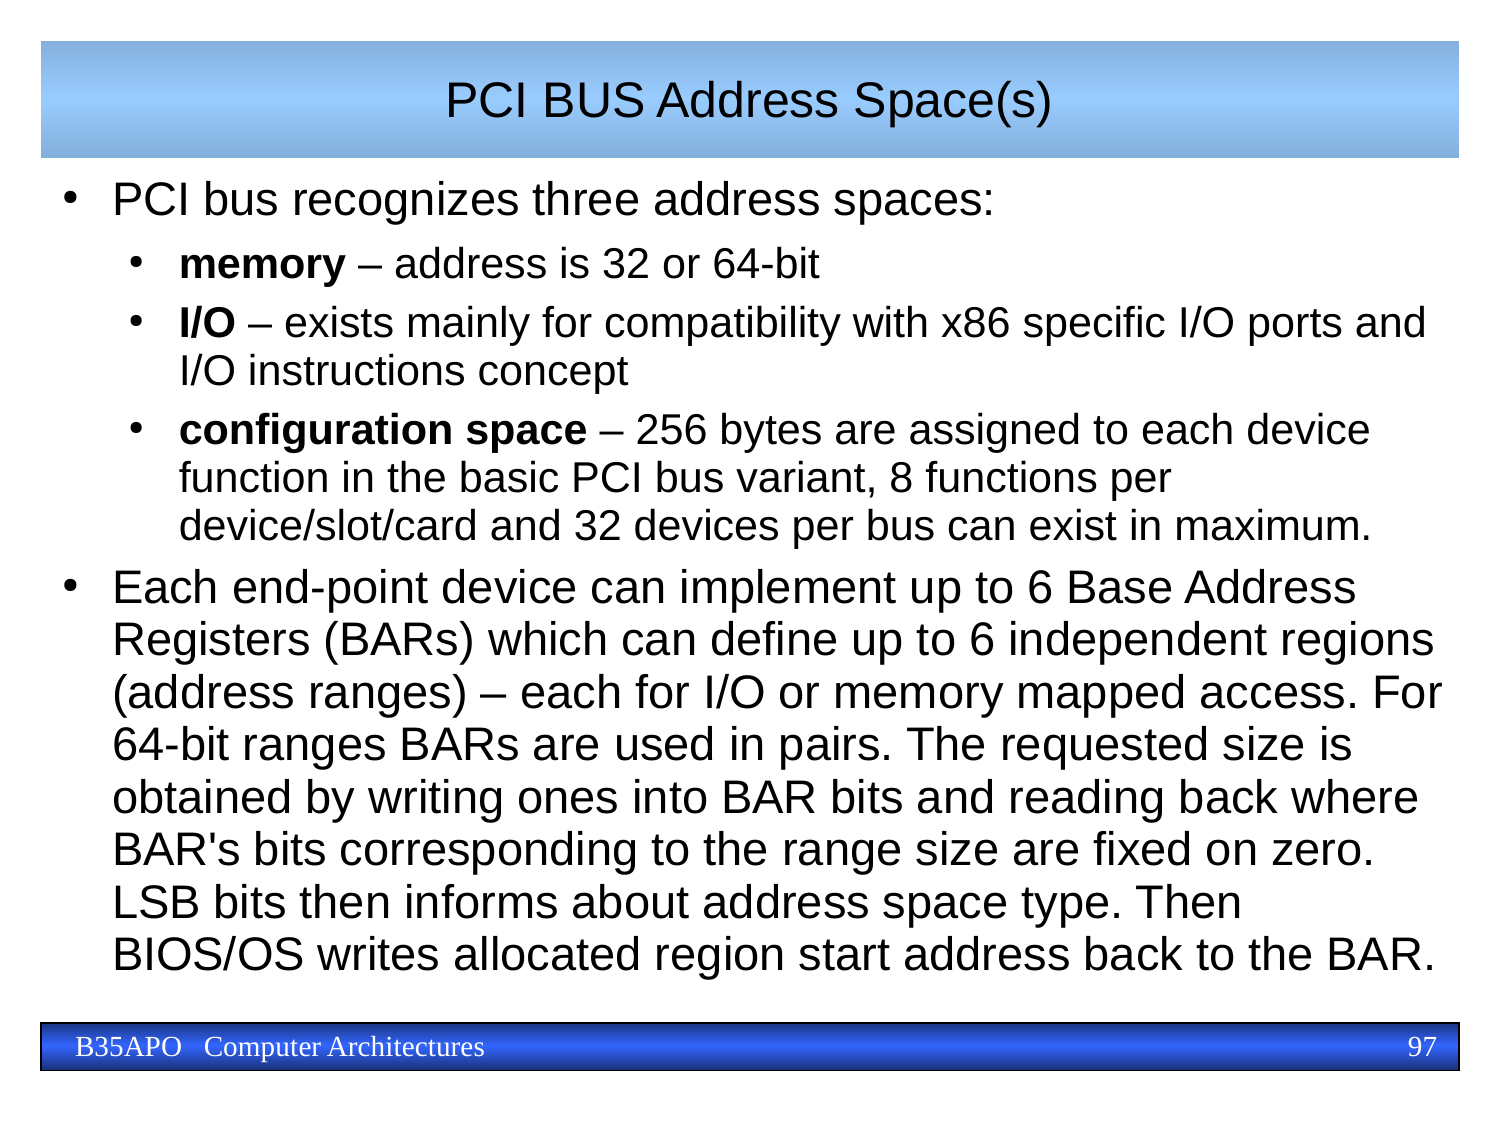

# PCI BUS Address Space(s)
PCI bus recognizes three address spaces:
memory – address is 32 or 64-bit
I/O – exists mainly for compatibility with x86 specific I/O ports and I/O instructions concept
configuration space – 256 bytes are assigned to each device function in the basic PCI bus variant, 8 functions per device/slot/card and 32 devices per bus can exist in maximum.
Each end-point device can implement up to 6 Base Address Registers (BARs) which can define up to 6 independent regions (address ranges) – each for I/O or memory mapped access. For 64-bit ranges BARs are used in pairs. The requested size is obtained by writing ones into BAR bits and reading back where BAR's bits corresponding to the range size are fixed on zero. LSB bits then informs about address space type. Then BIOS/OS writes allocated region start address back to the BAR.
B35APO Computer Architectures
97